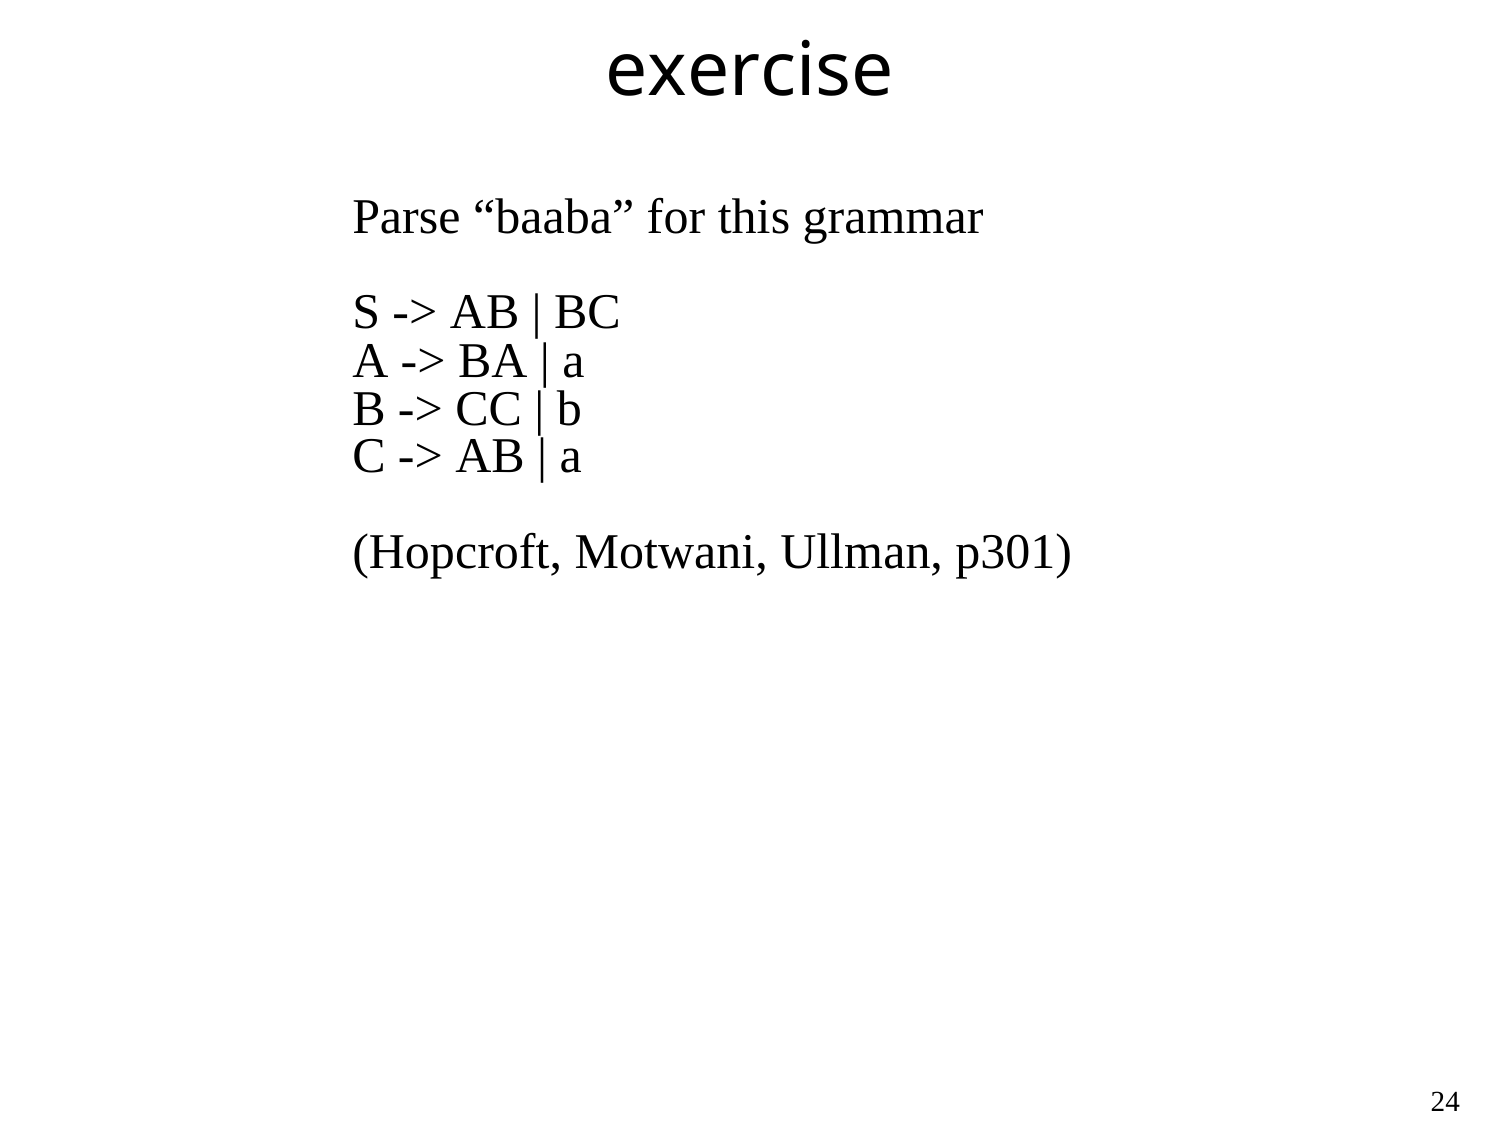

# exercise
Parse “baaba” for this grammar
S -> AB | BC
A -> BA | a
B -> CC | b
C -> AB | a
(Hopcroft, Motwani, Ullman, p301)